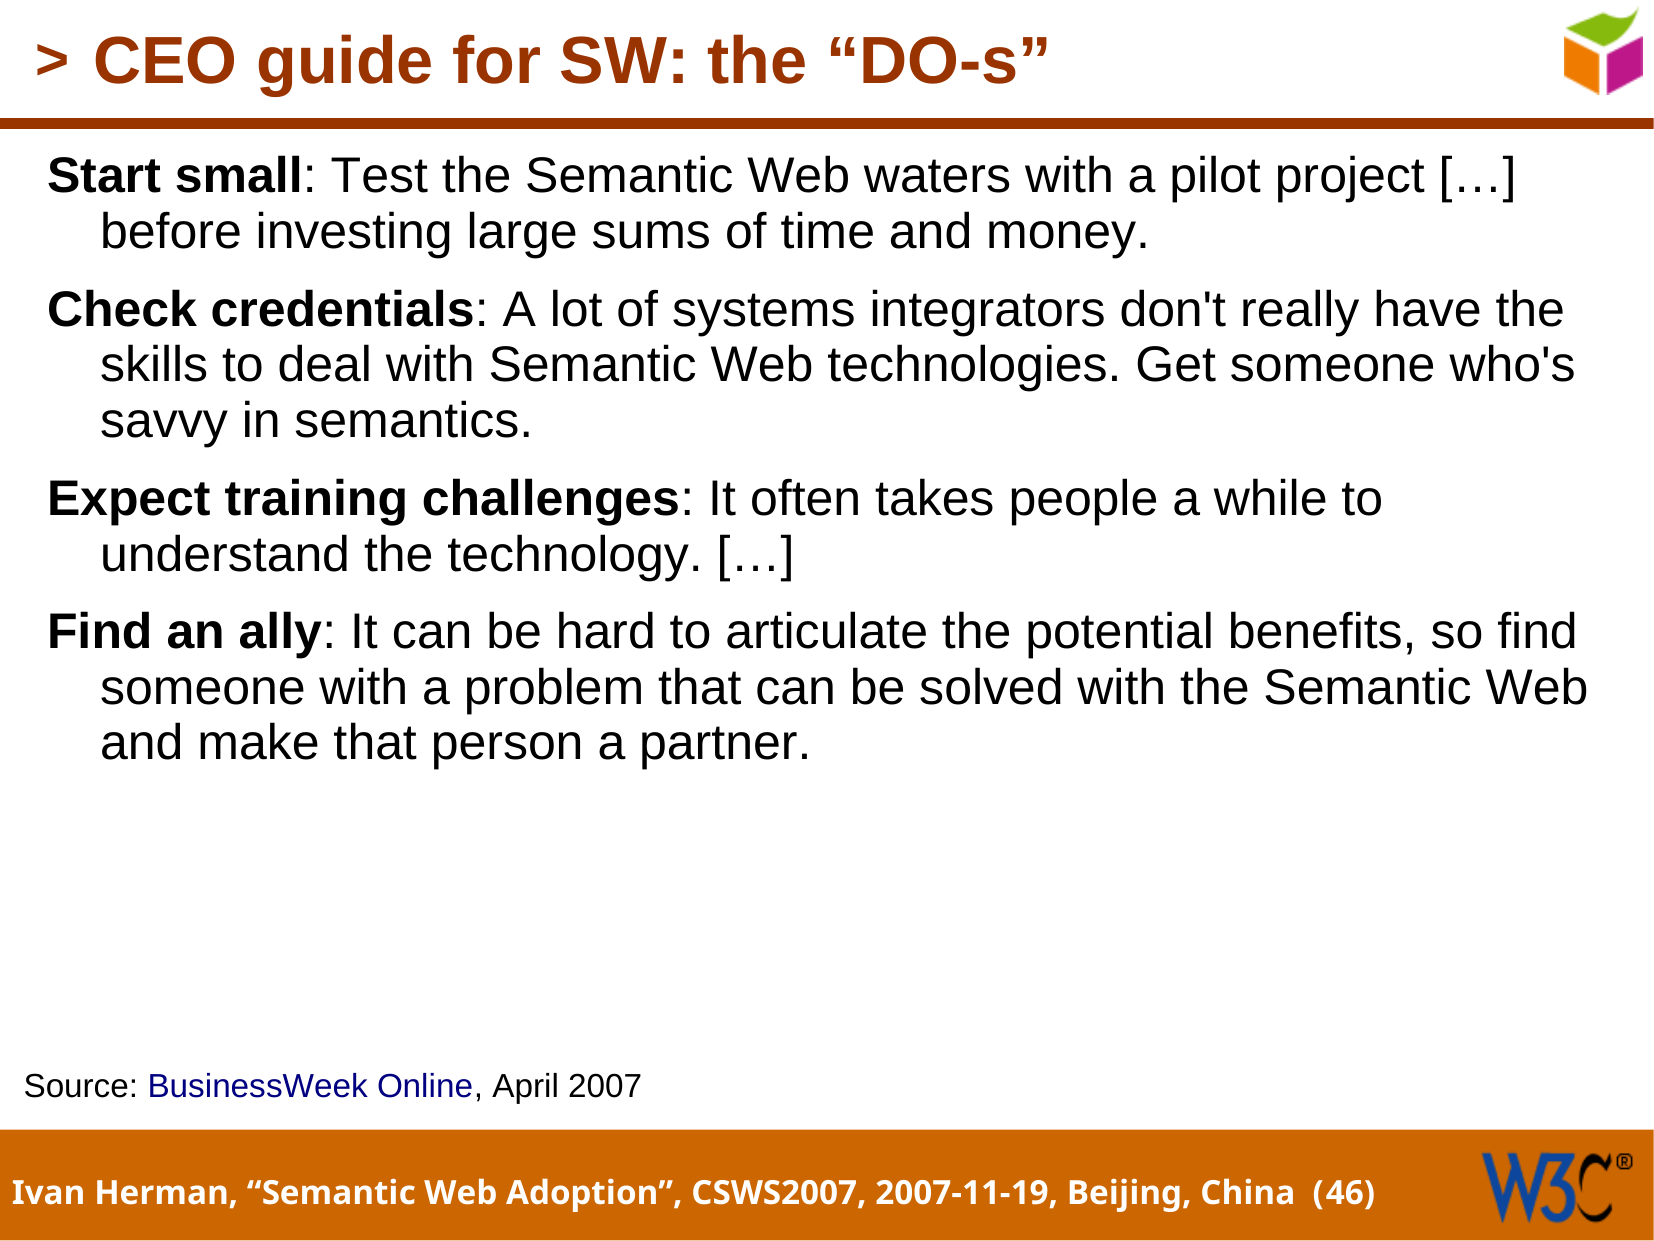

# CEO guide for SW: the “DO-s”
Start small: Test the Semantic Web waters with a pilot project […] before investing large sums of time and money.
Check credentials: A lot of systems integrators don't really have the skills to deal with Semantic Web technologies. Get someone who's savvy in semantics.
Expect training challenges: It often takes people a while to understand the technology. […]
Find an ally: It can be hard to articulate the potential benefits, so find someone with a problem that can be solved with the Semantic Web and make that person a partner.
Source: BusinessWeek Online, April 2007